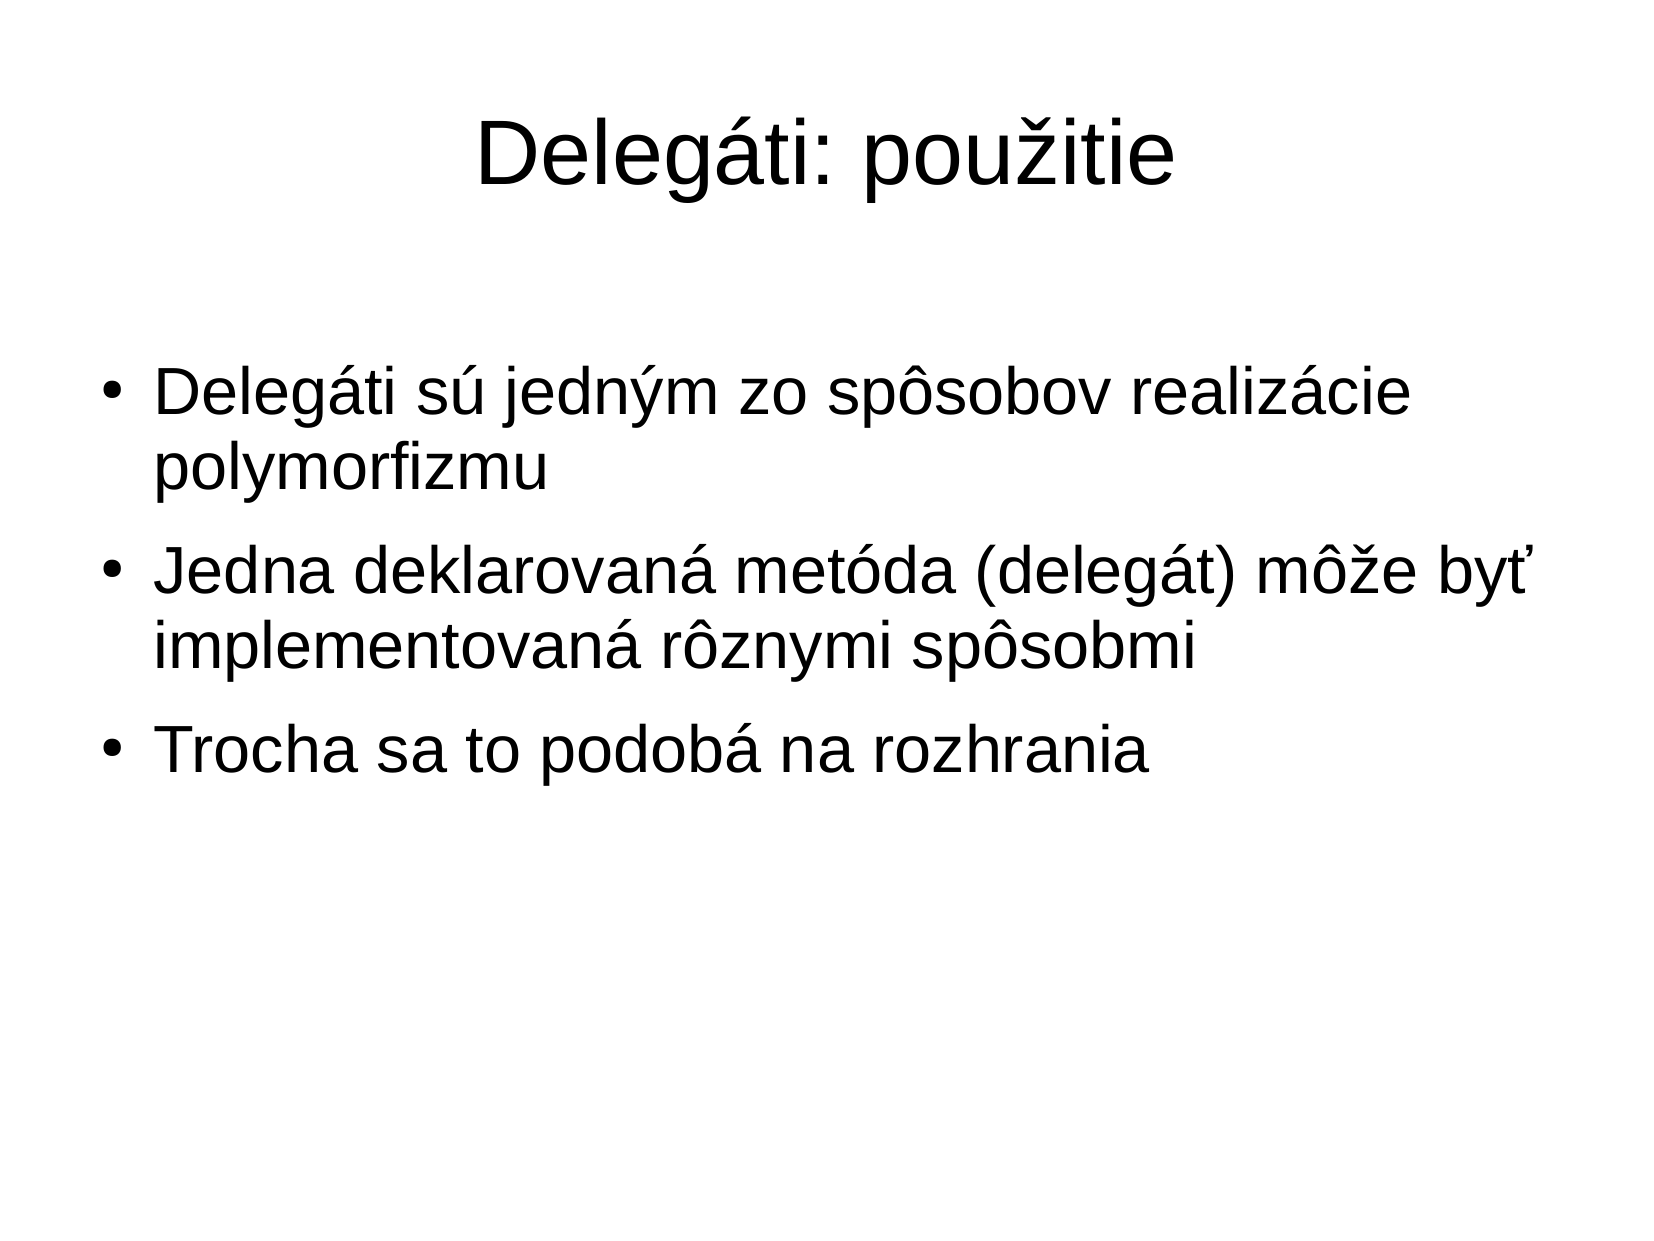

# Delegáti: použitie
Delegáti sú jedným zo spôsobov realizácie polymorfizmu
Jedna deklarovaná metóda (delegát) môže byť implementovaná rôznymi spôsobmi
Trocha sa to podobá na rozhrania